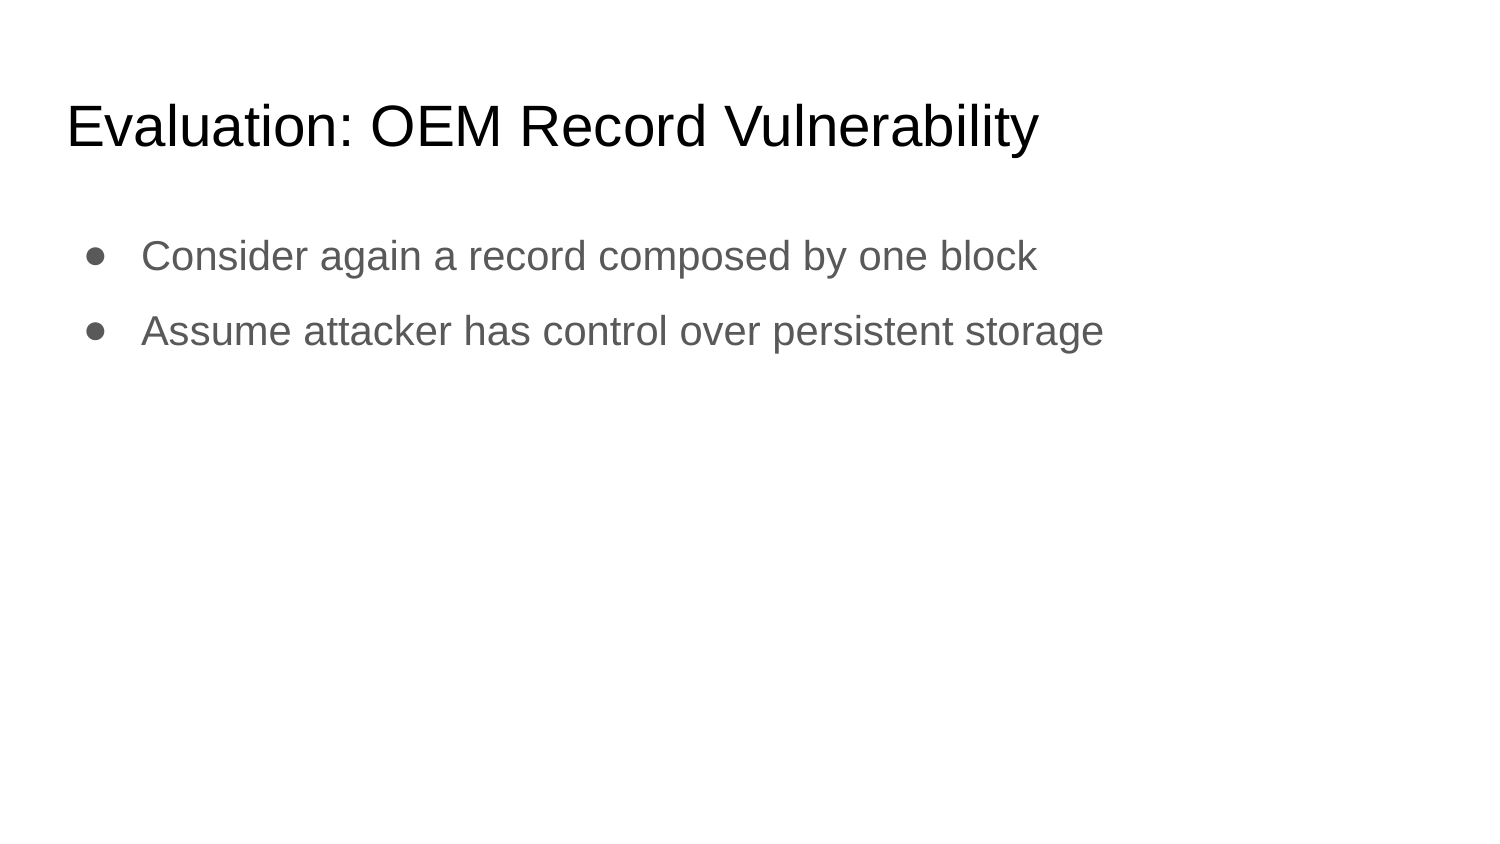

# Evaluation: OEM Record Vulnerability
Consider again a record composed by one block
Assume attacker has control over persistent storage